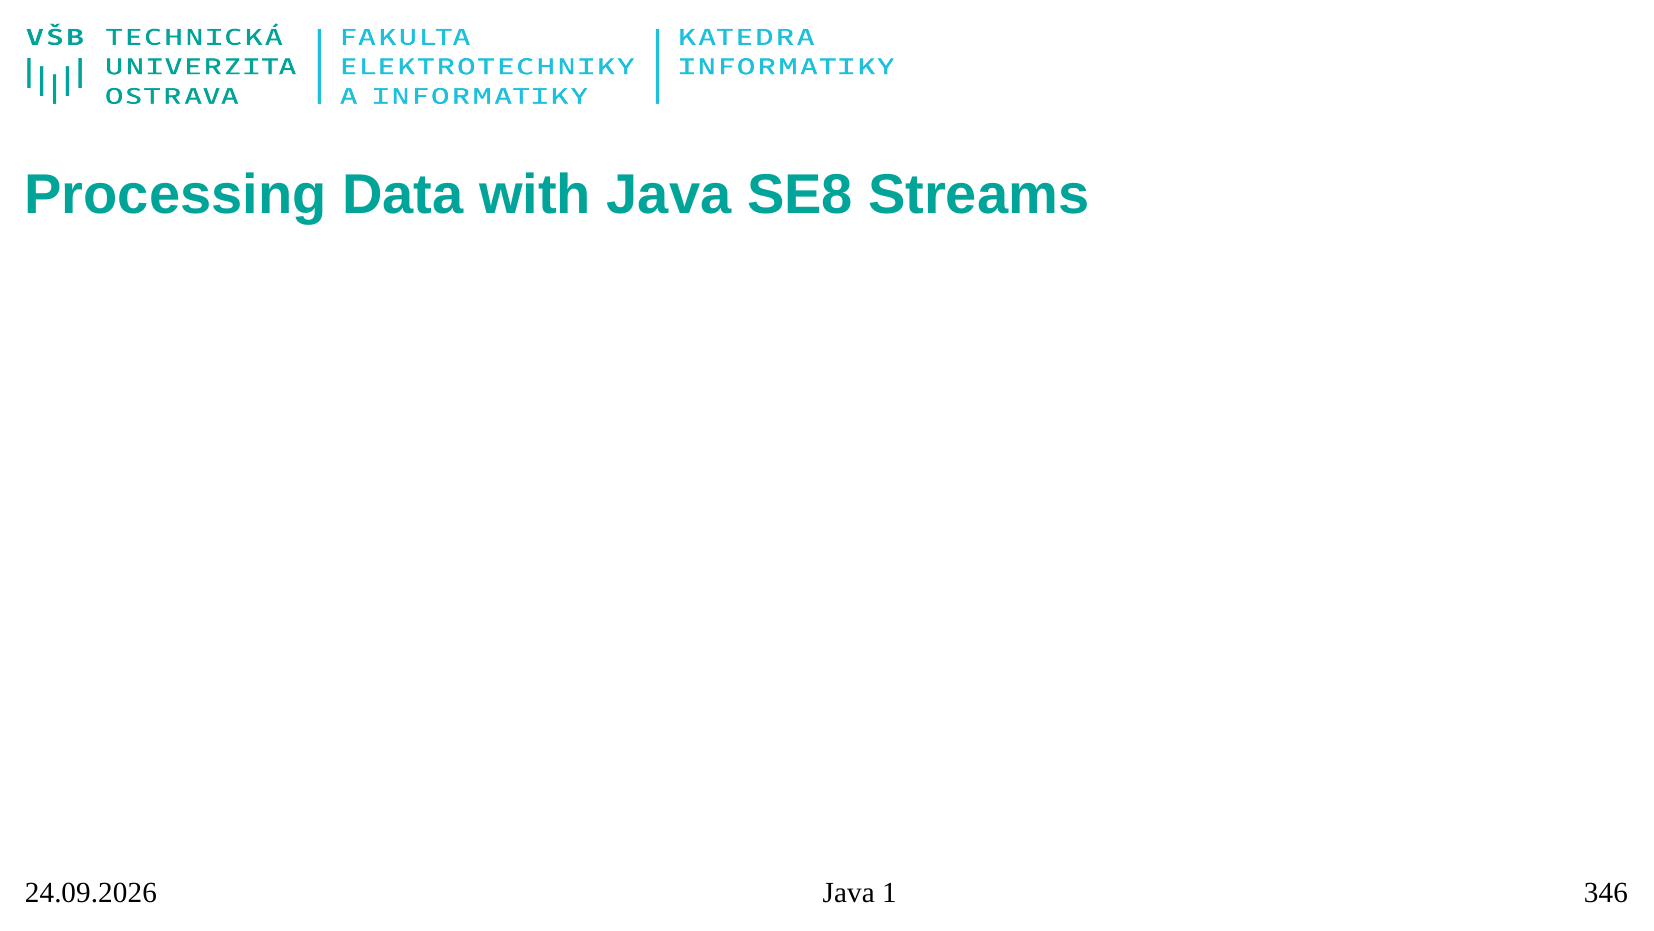

# Processing Data with Java SE8 Streams
Java 1
346